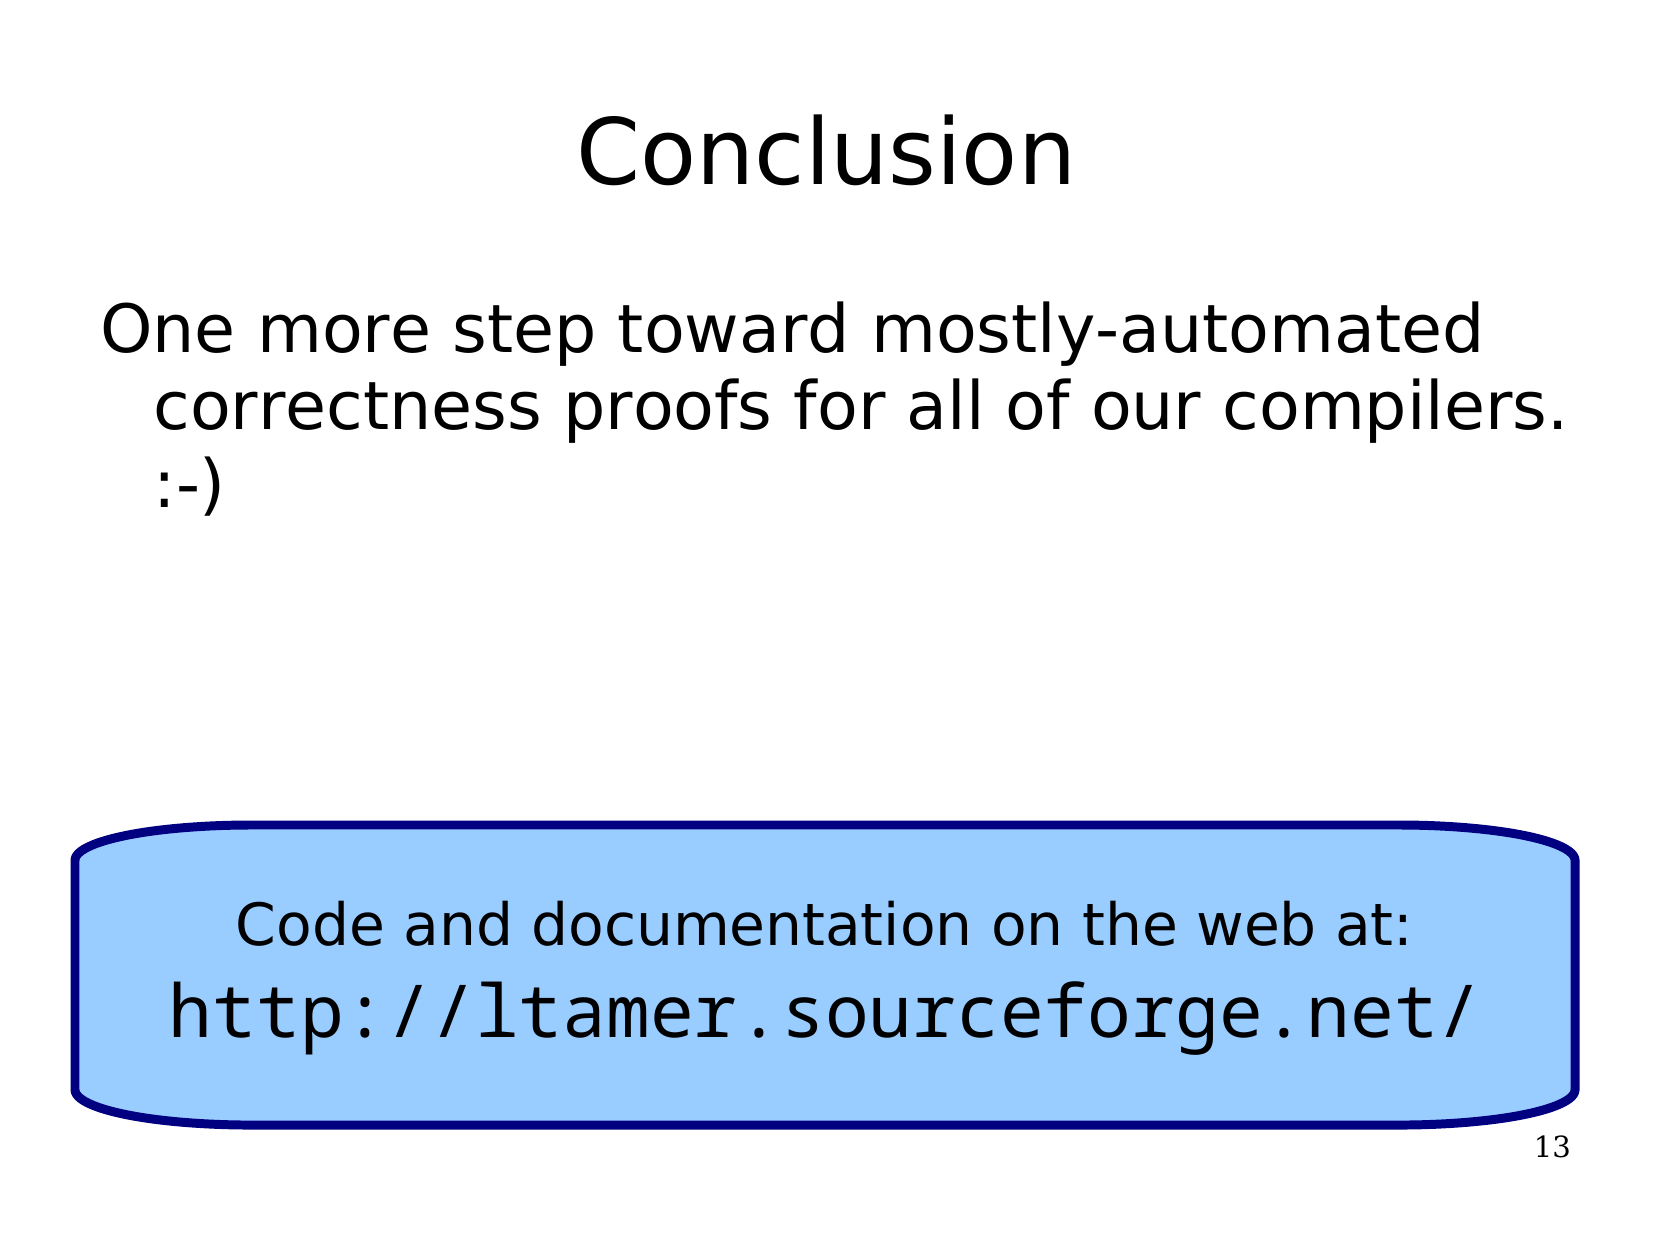

# Conclusion
One more step toward mostly-automated correctness proofs for all of our compilers. :-)
Code and documentation on the web at:
http://ltamer.sourceforge.net/
13